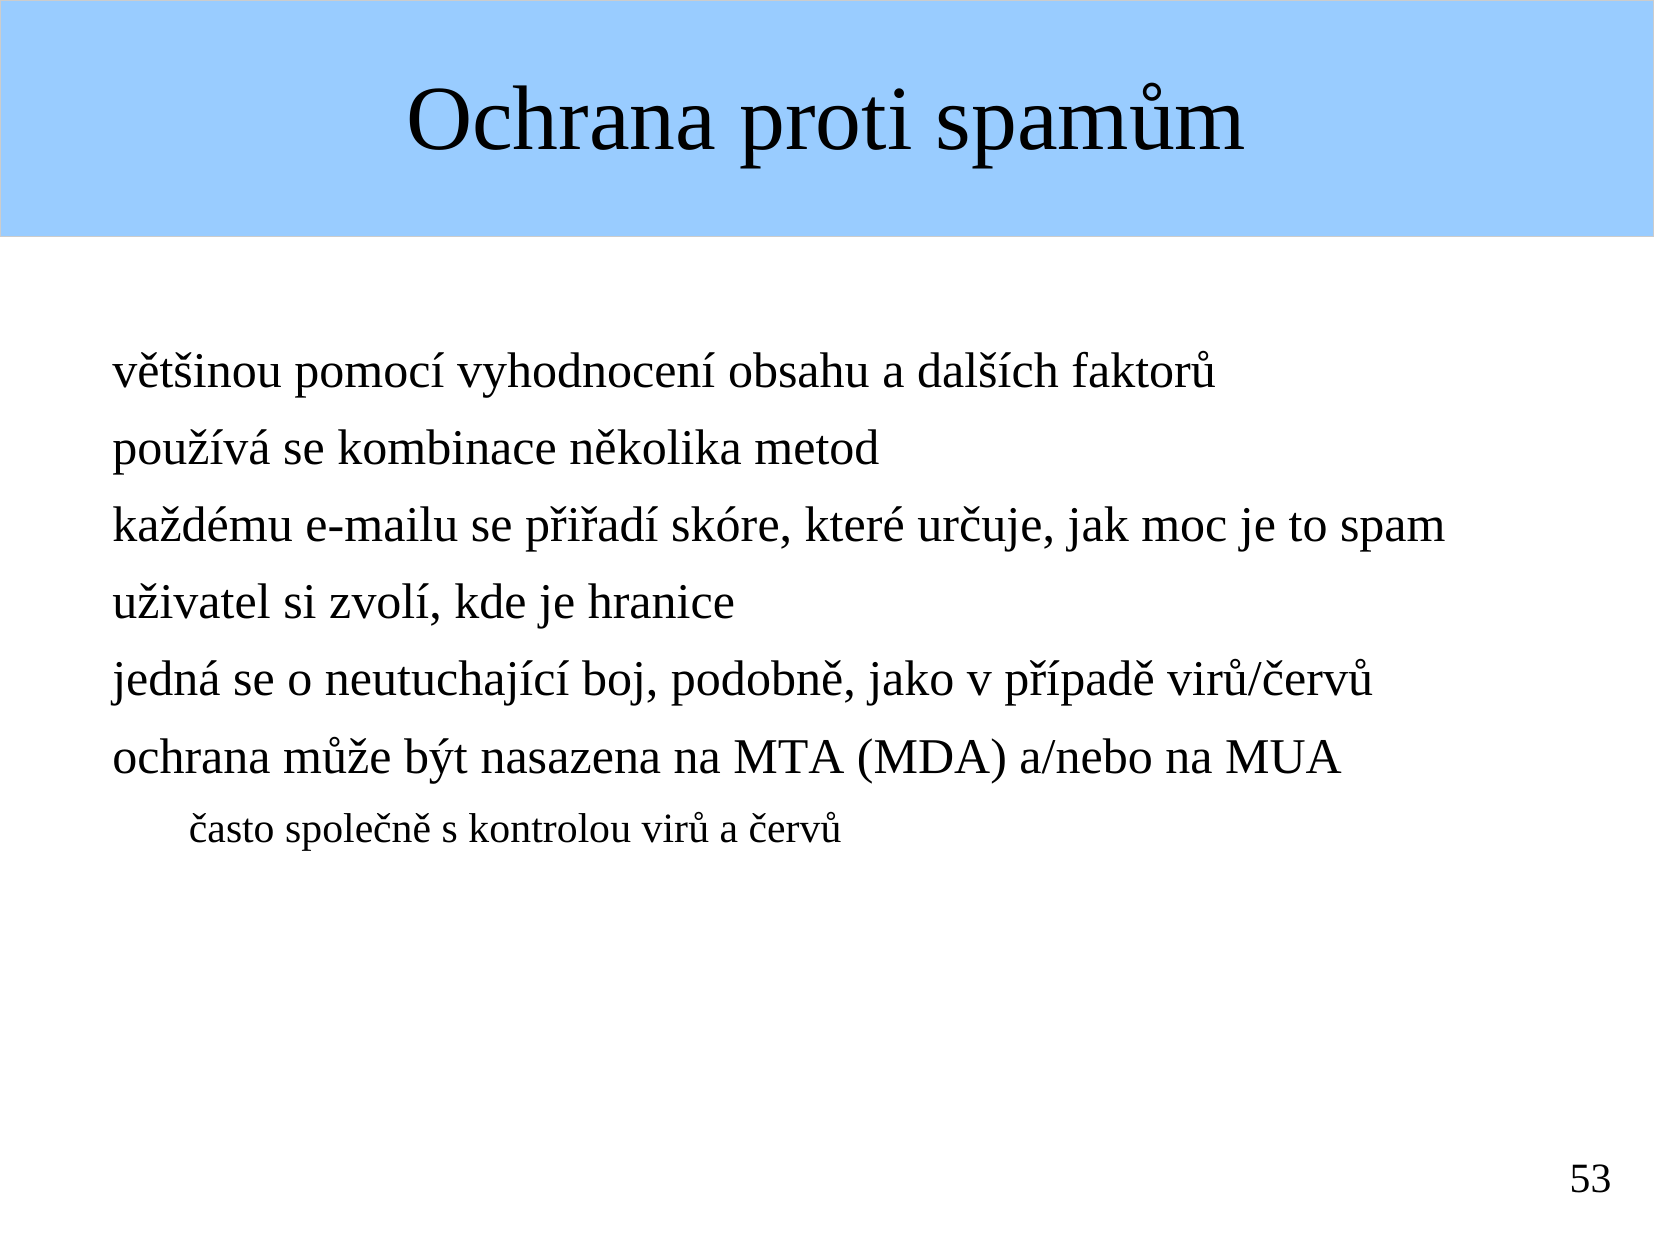

# Ochrana proti spamům
většinou pomocí vyhodnocení obsahu a dalších faktorů
používá se kombinace několika metod
každému e-mailu se přiřadí skóre, které určuje, jak moc je to spam
uživatel si zvolí, kde je hranice
jedná se o neutuchající boj, podobně, jako v případě virů/červů
ochrana může být nasazena na MTA (MDA) a/nebo na MUA
často společně s kontrolou virů a červů